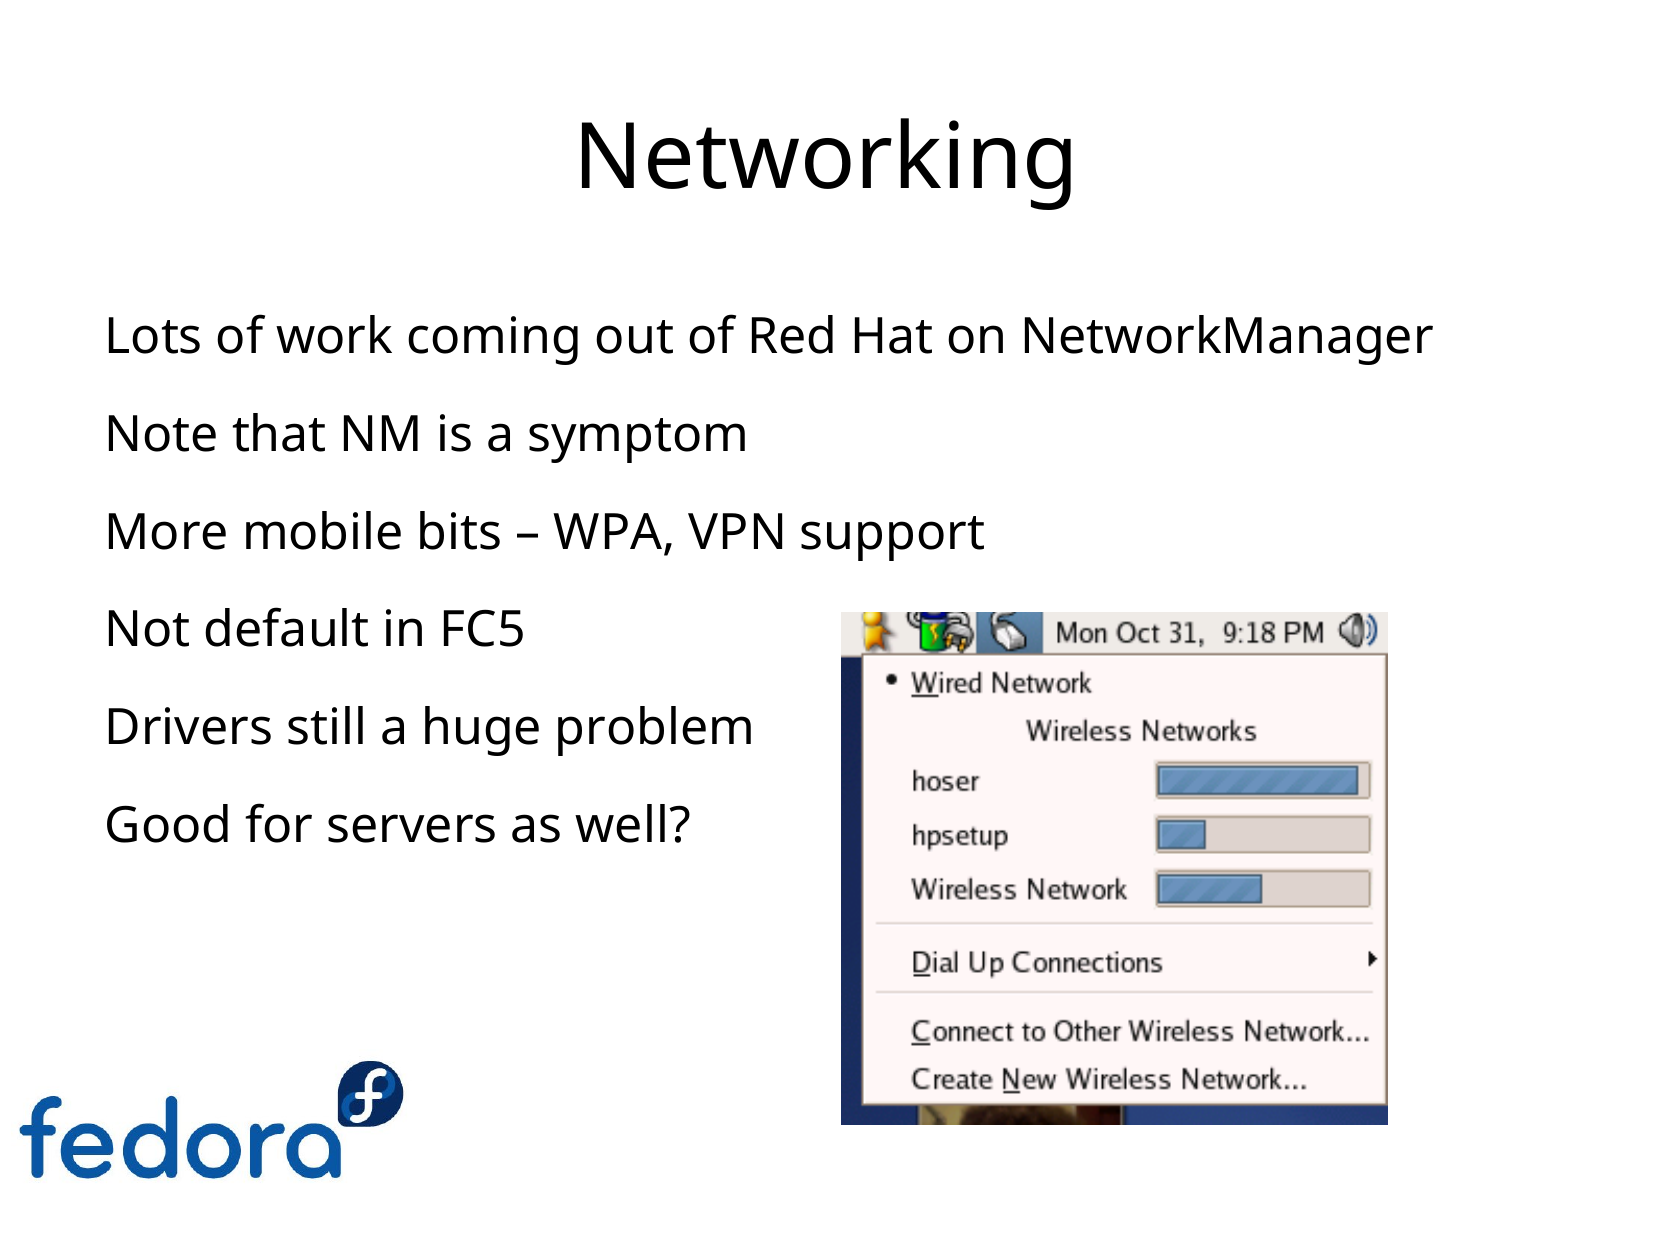

# Networking
Lots of work coming out of Red Hat on NetworkManager
Note that NM is a symptom
More mobile bits – WPA, VPN support
Not default in FC5
Drivers still a huge problem
Good for servers as well?